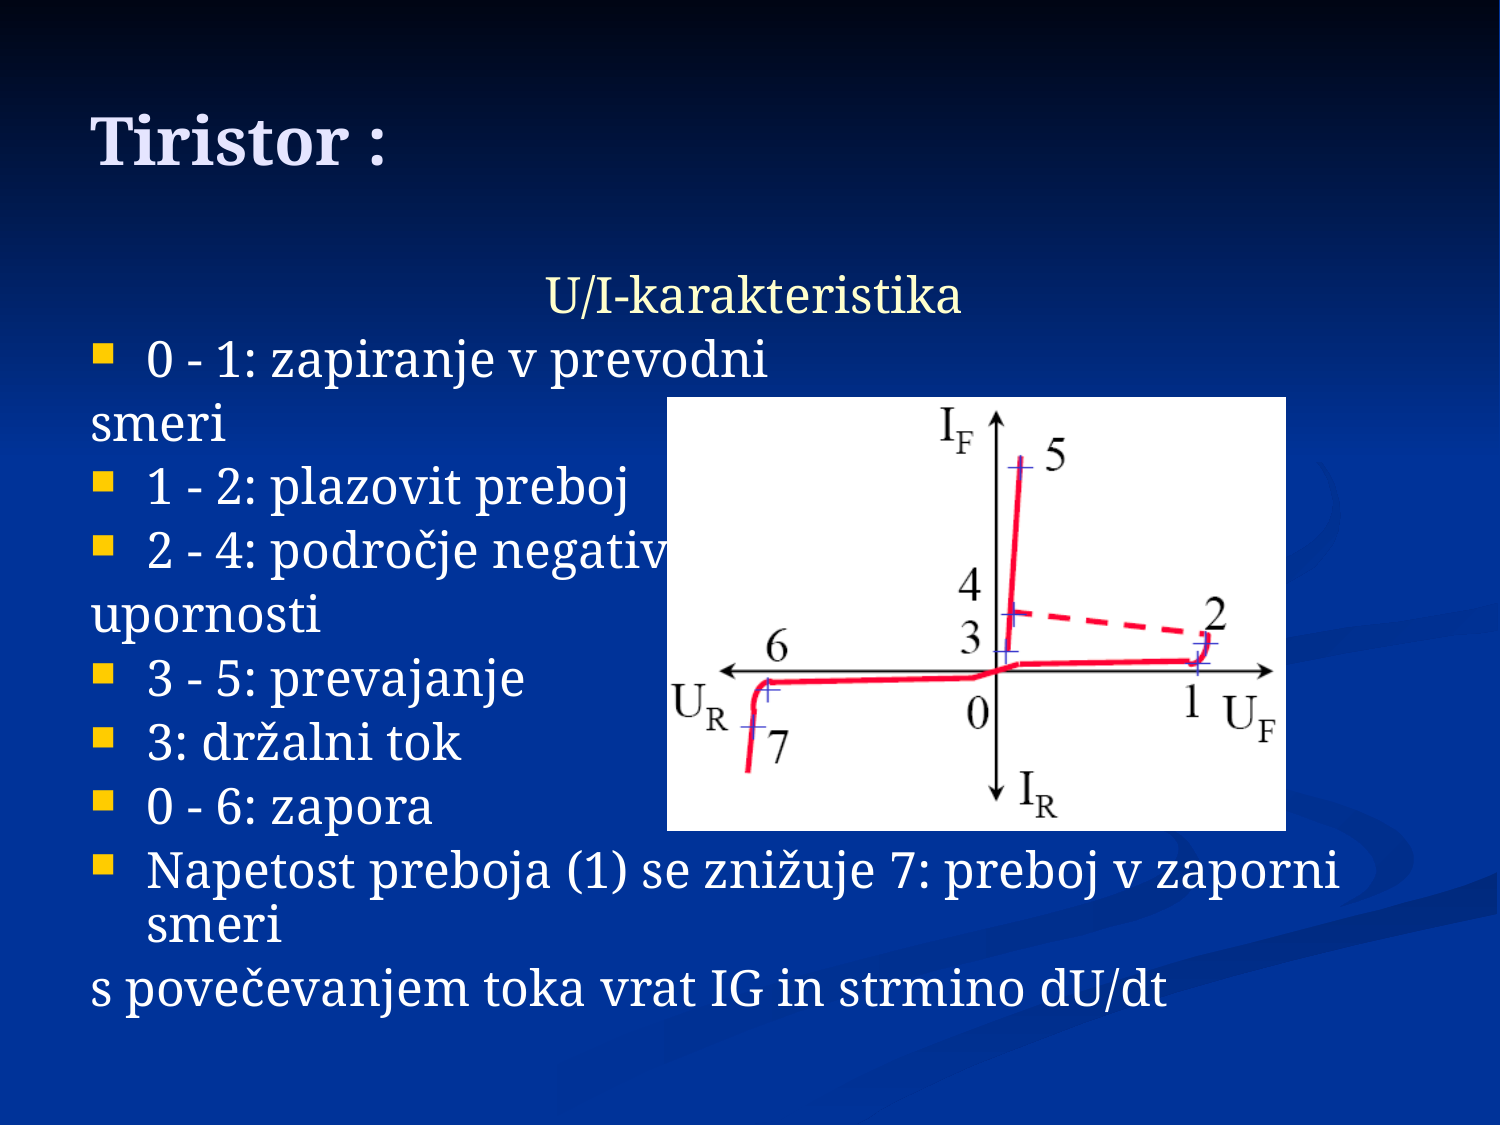

# Tiristor :
U/I-karakteristika
0 - 1: zapiranje v prevodni
smeri
1 - 2: plazovit preboj
2 - 4: področje negativne
upornosti
3 - 5: prevajanje
3: držalni tok
0 - 6: zapora
Napetost preboja (1) se znižuje 7: preboj v zaporni smeri
s povečevanjem toka vrat IG in strmino dU/dt